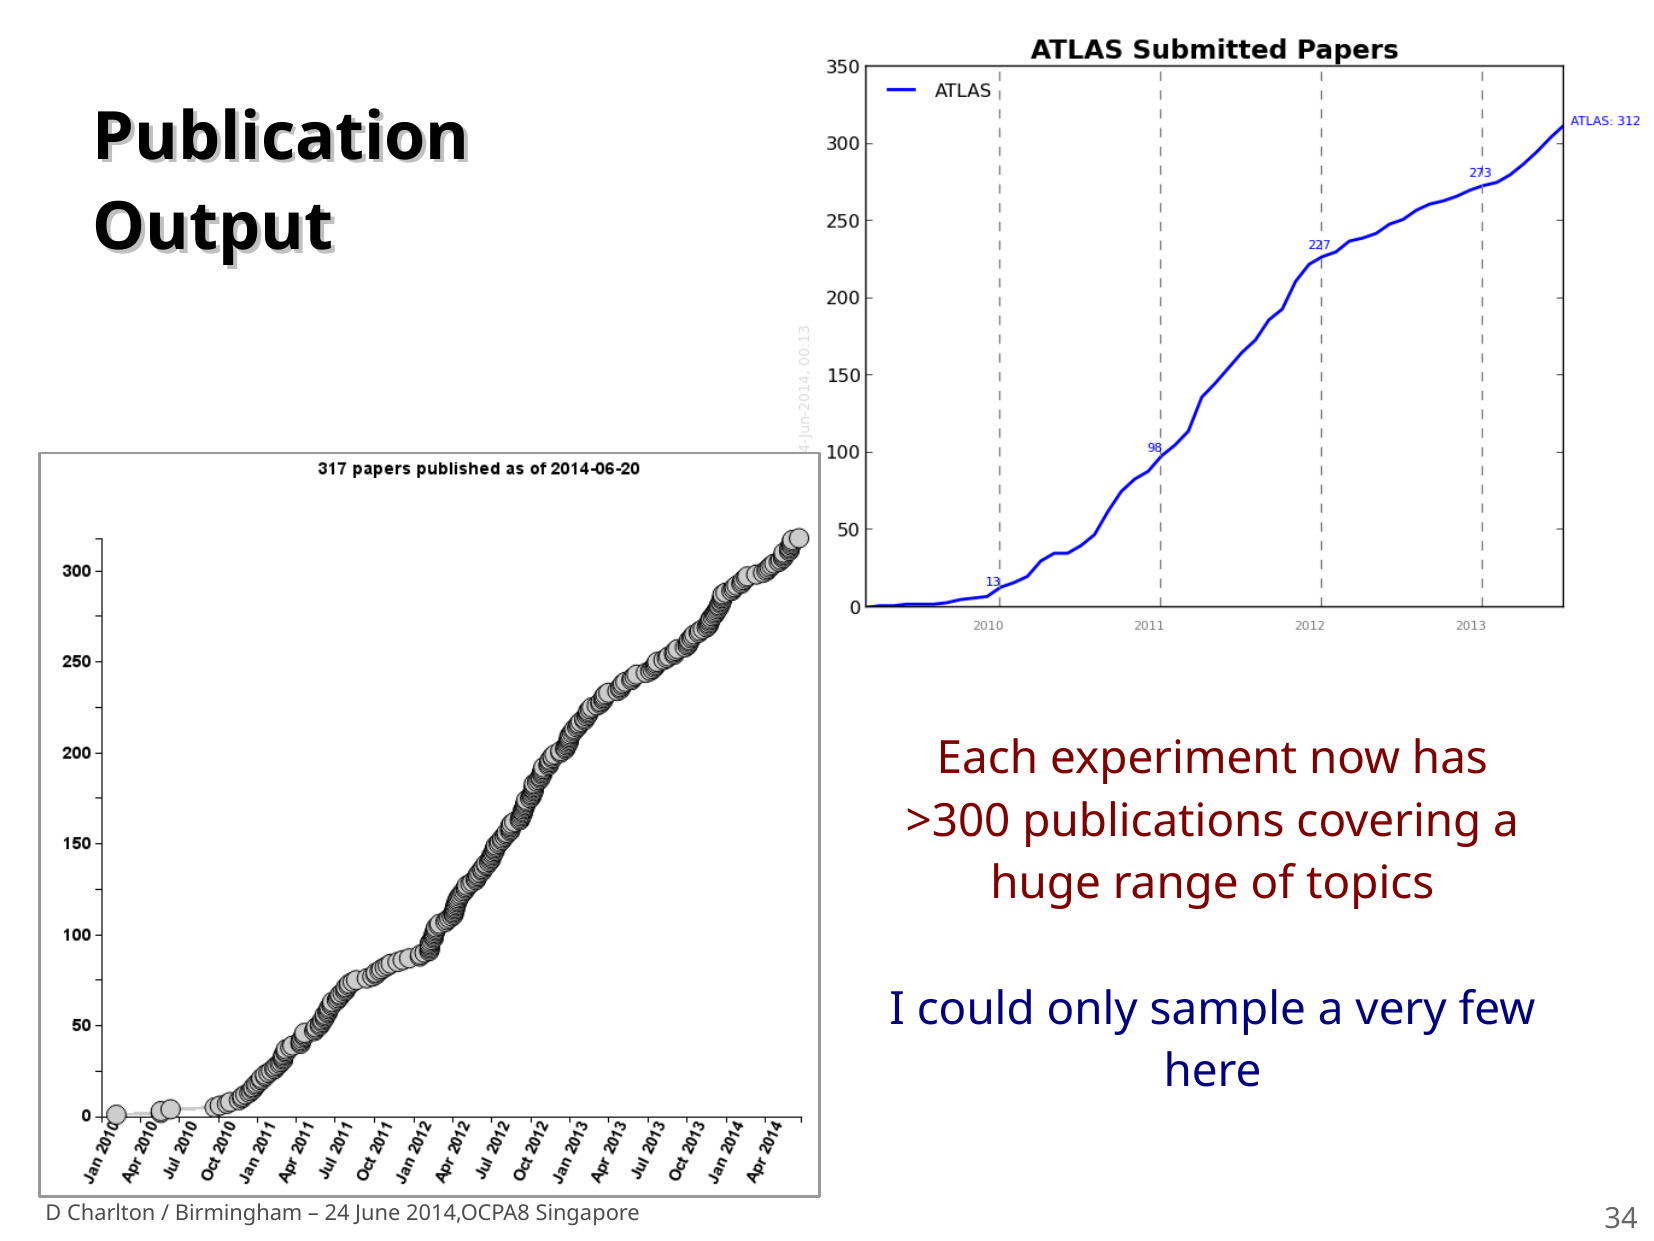

Publication Output
Each experiment now has >300 publications covering a huge range of topics
I could only sample a very few here